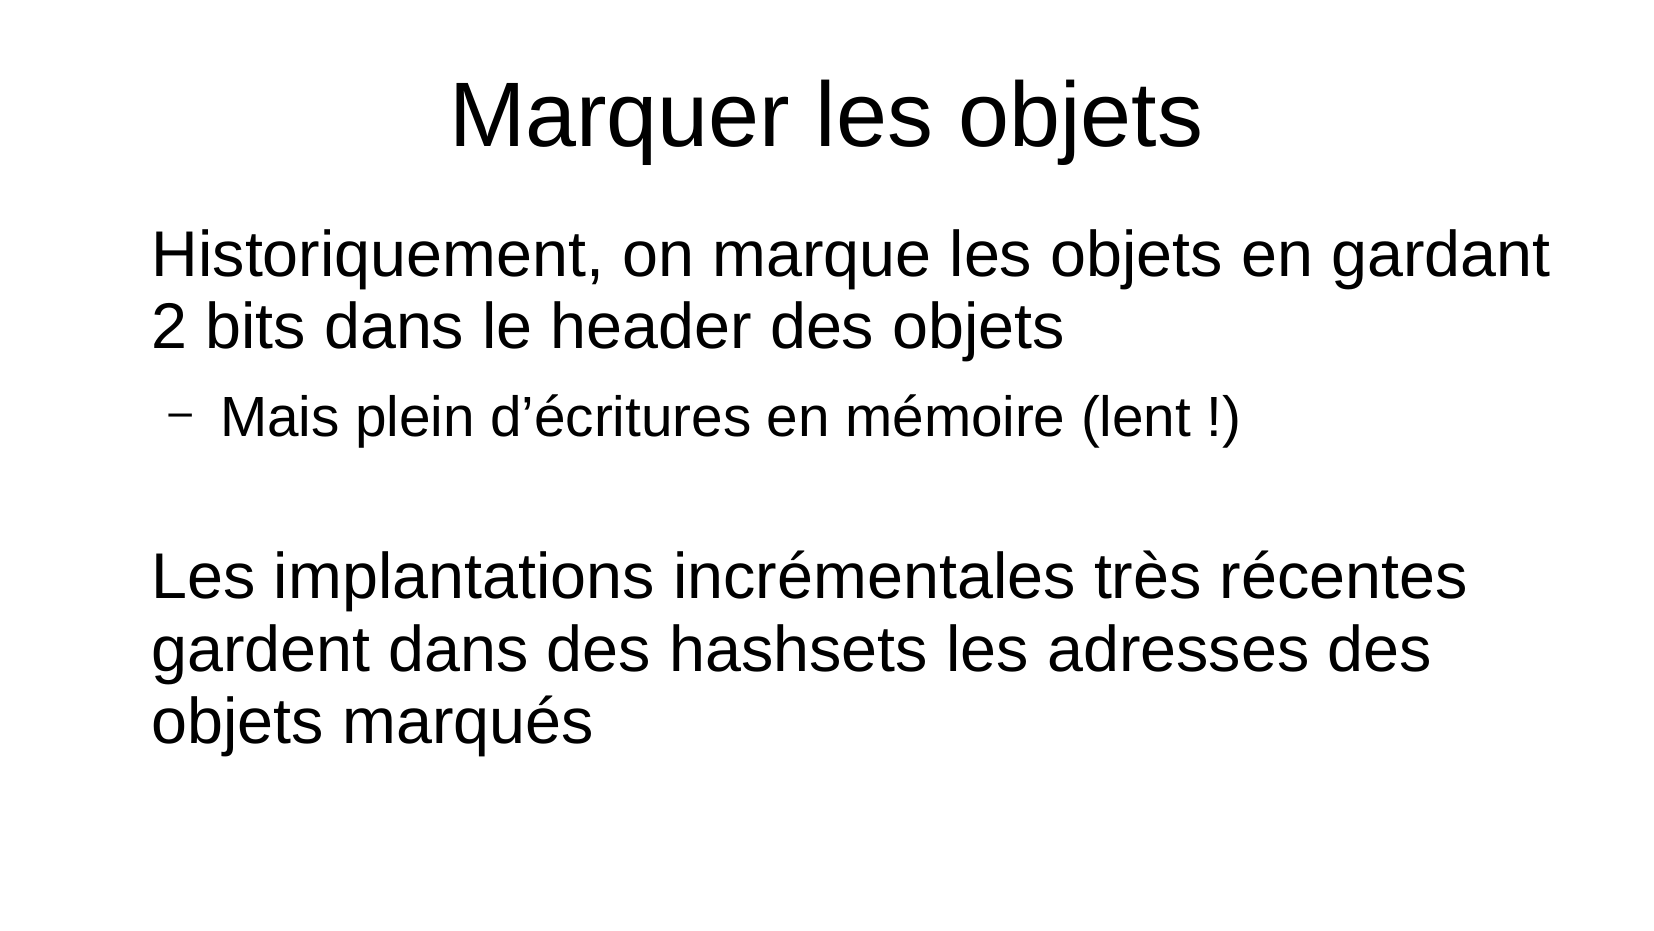

# Marquer les objets
Historiquement, on marque les objets en gardant 2 bits dans le header des objets
Mais plein d’écritures en mémoire (lent !)
Les implantations incrémentales très récentes gardent dans des hashsets les adresses des objets marqués